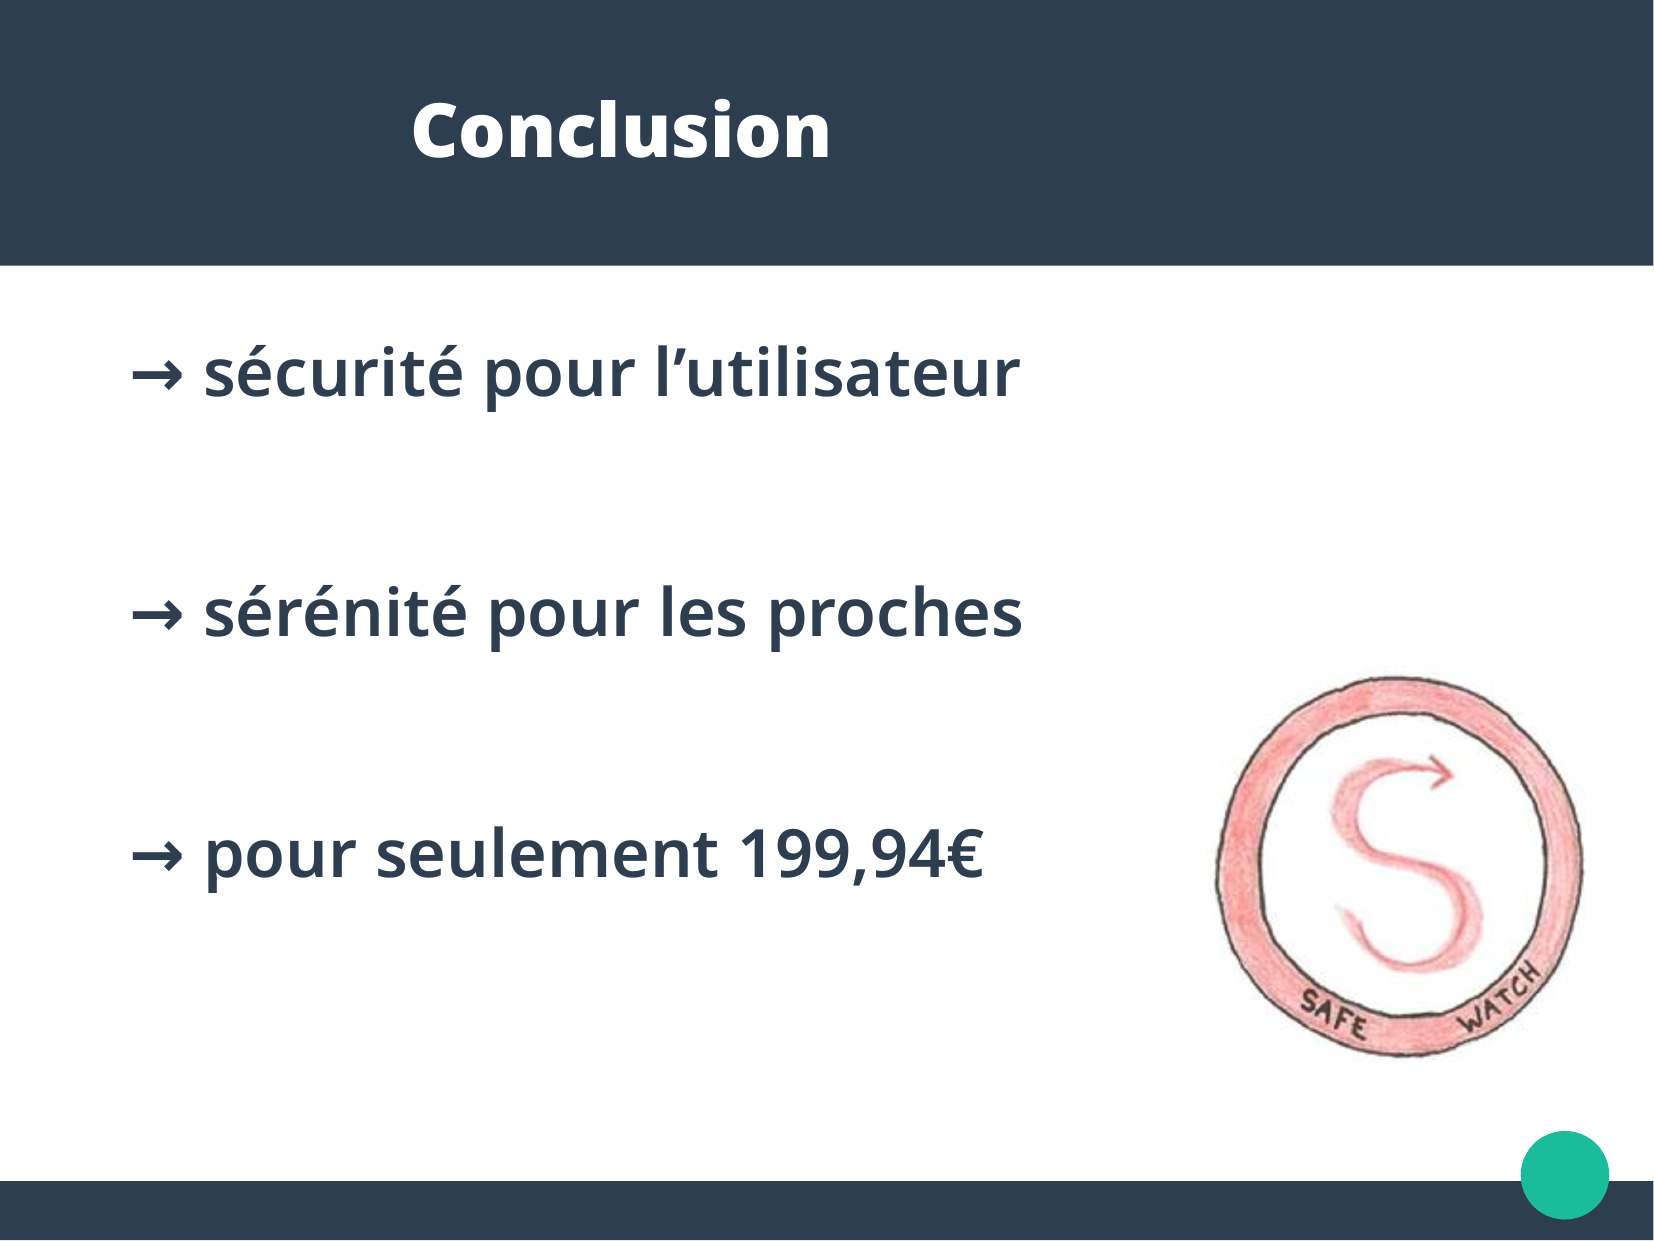

# Conclusion
→ sécurité pour l’utilisateur
→ sérénité pour les proches
→ pour seulement 199,94€